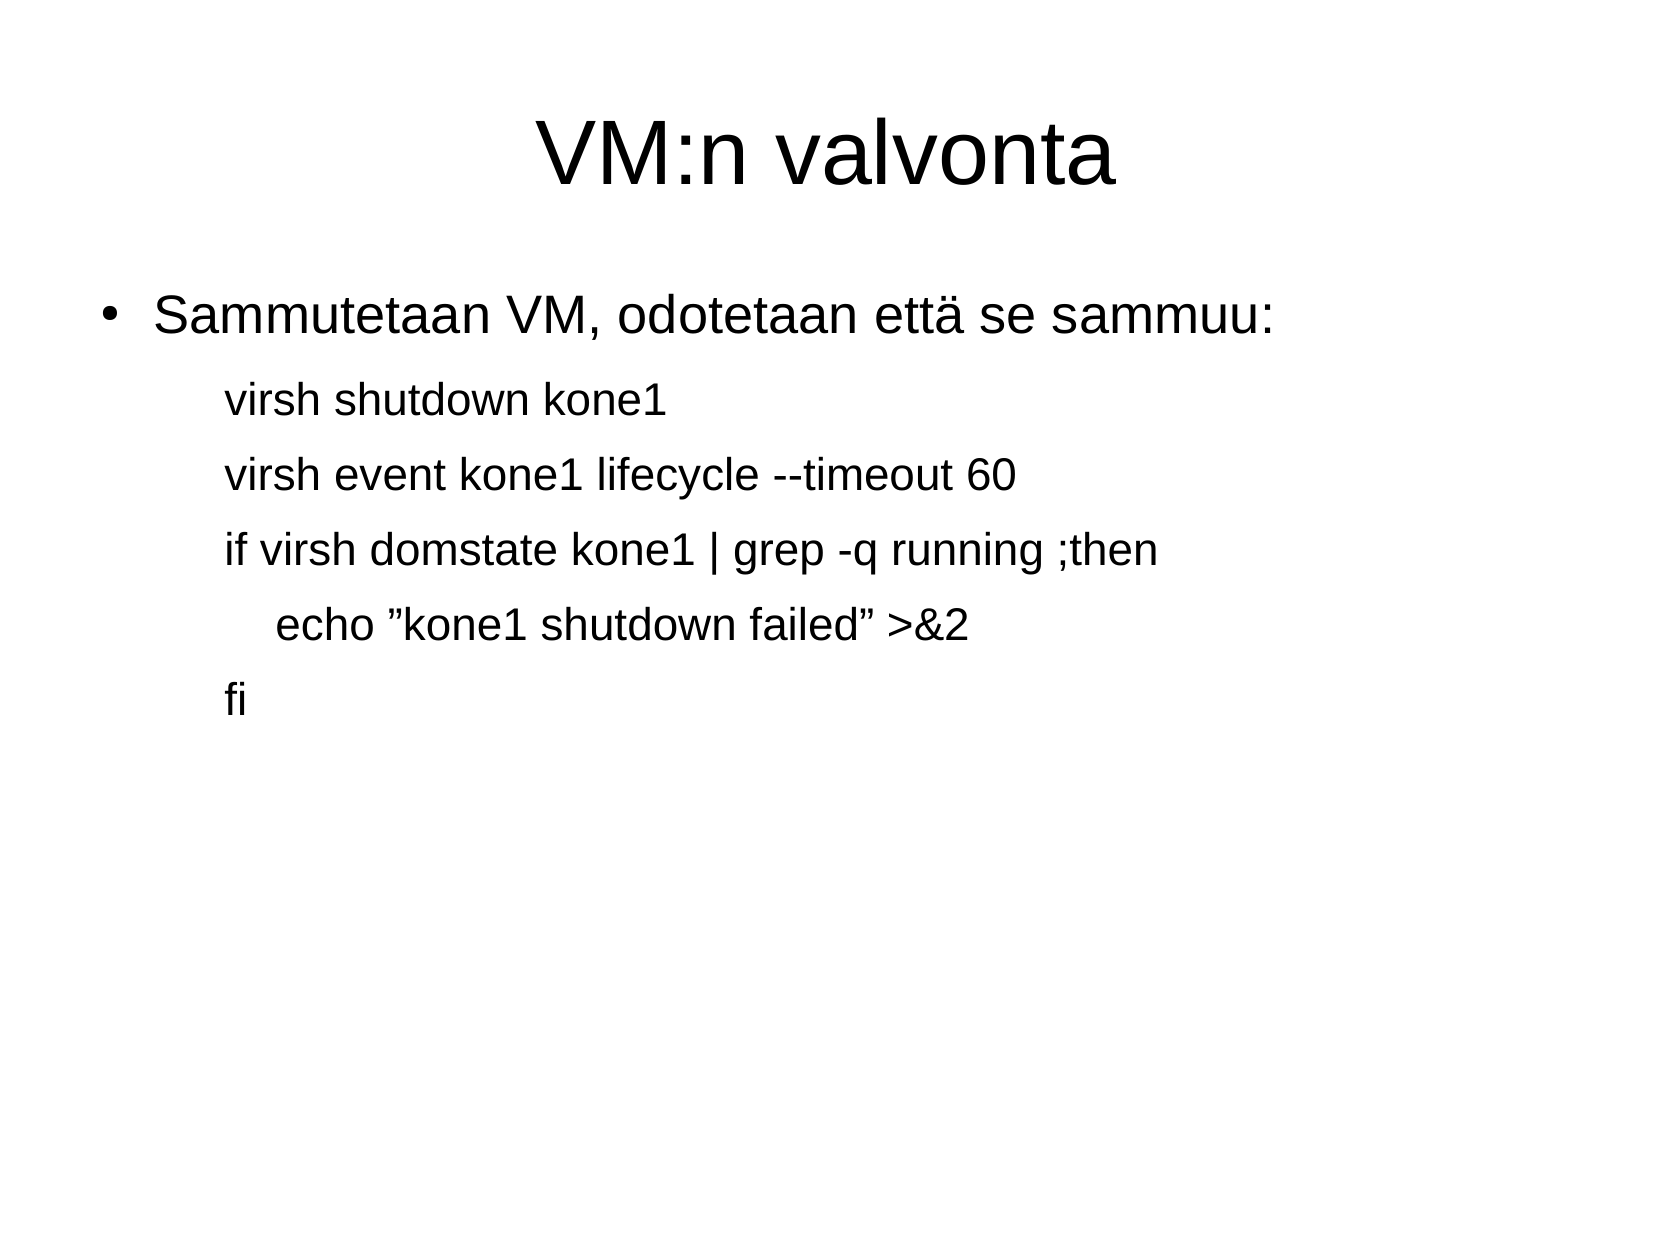

# VM:n valvonta
Sammutetaan VM, odotetaan että se sammuu:
virsh shutdown kone1
virsh event kone1 lifecycle --timeout 60
if virsh domstate kone1 | grep -q running ;then
 echo ”kone1 shutdown failed” >&2
fi